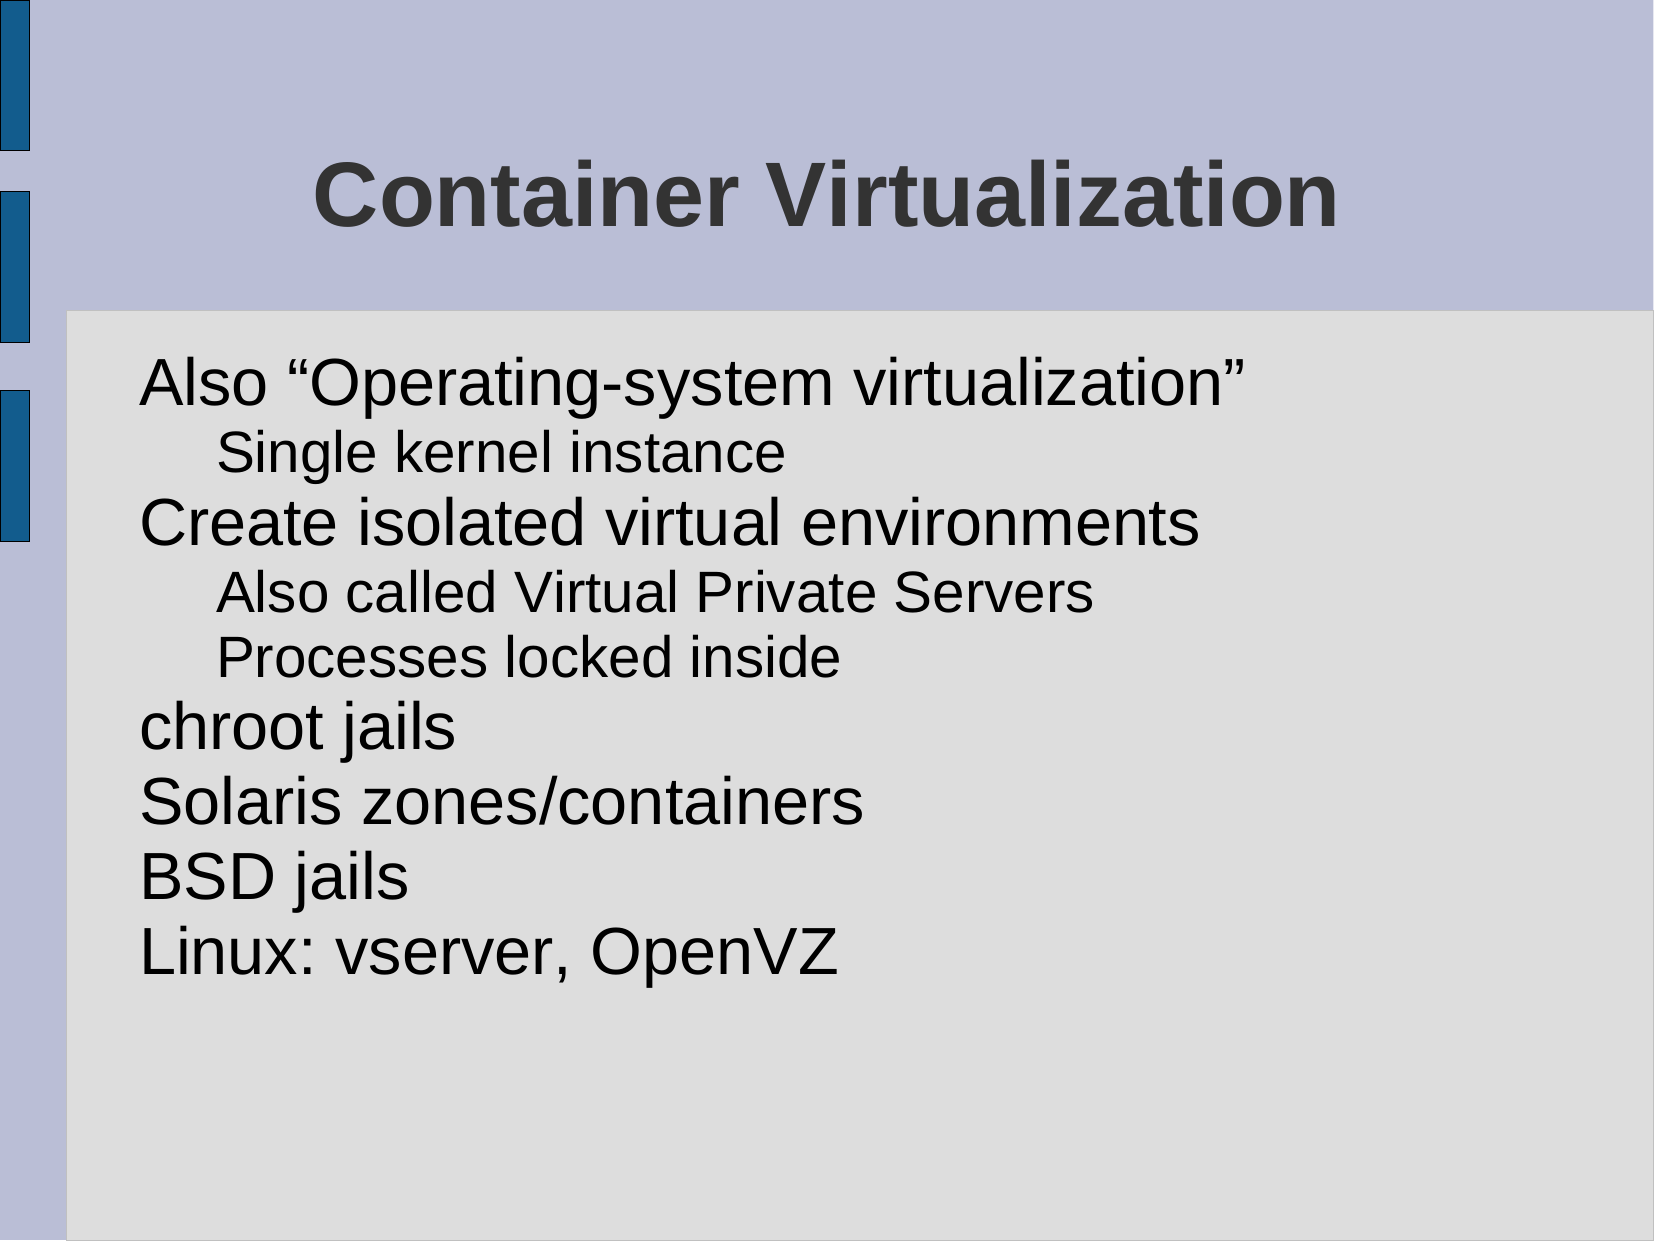

# Container Virtualization
Also “Operating-system virtualization”
Single kernel instance
Create isolated virtual environments
Also called Virtual Private Servers
Processes locked inside
chroot jails
Solaris zones/containers
BSD jails
Linux: vserver, OpenVZ